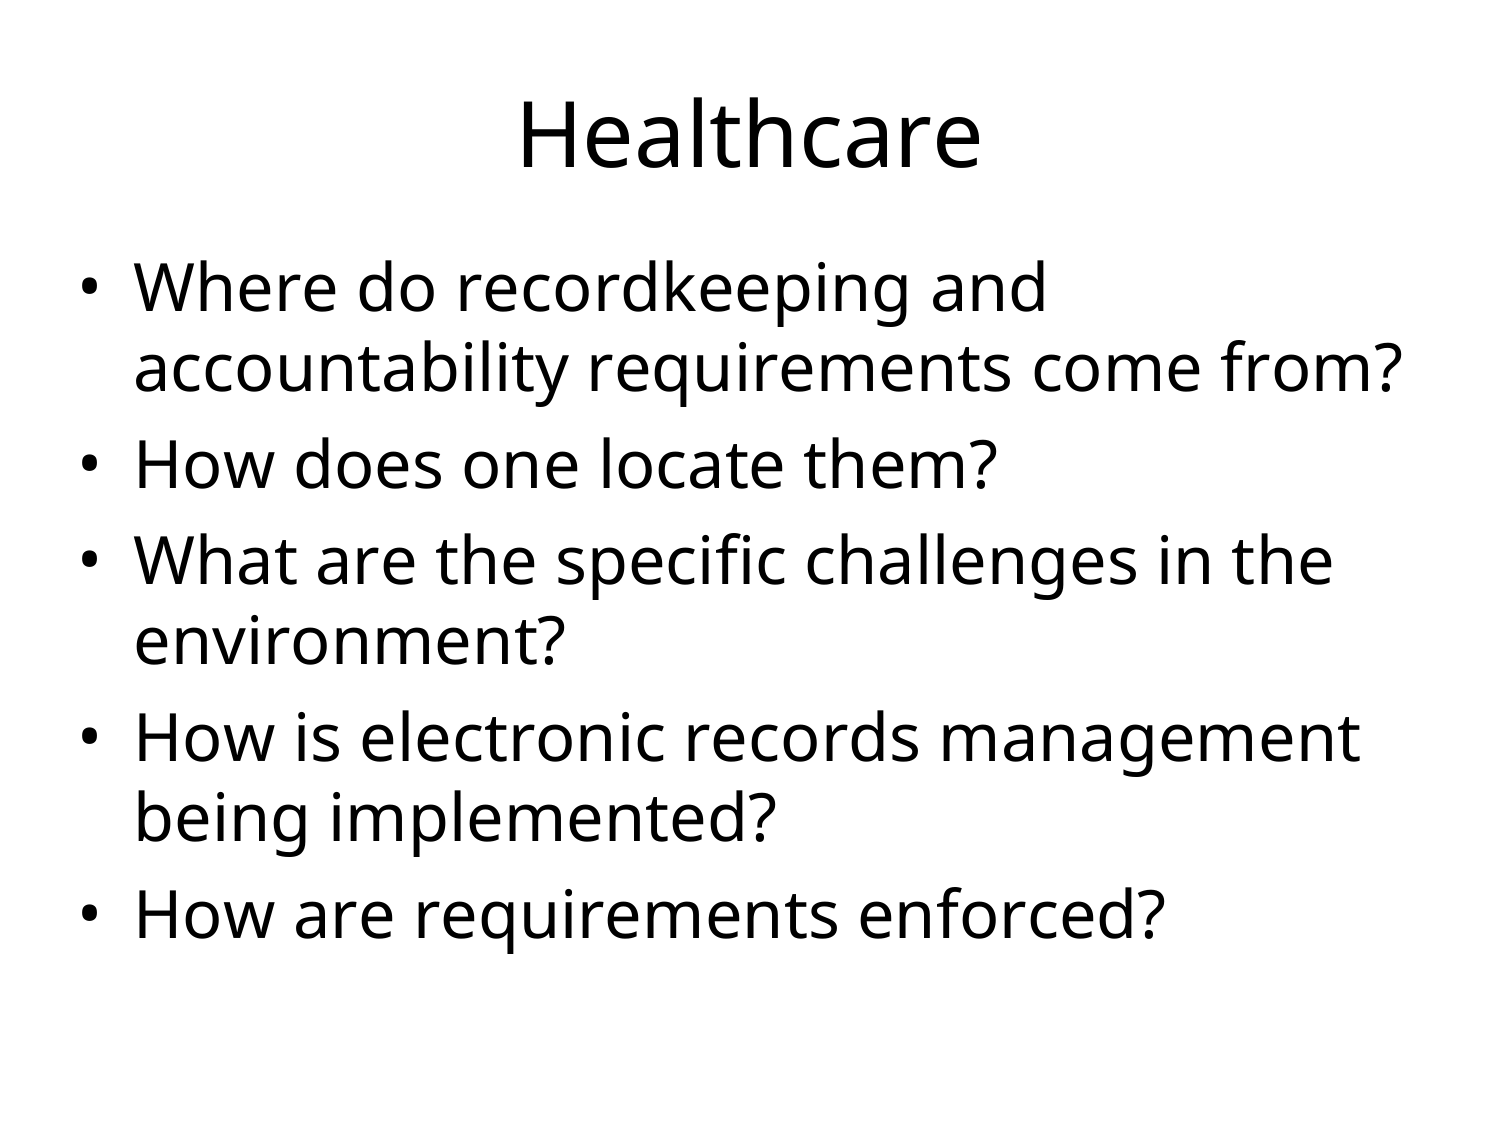

# Healthcare
Where do recordkeeping and accountability requirements come from?
How does one locate them?
What are the specific challenges in the environment?
How is electronic records management being implemented?
How are requirements enforced?